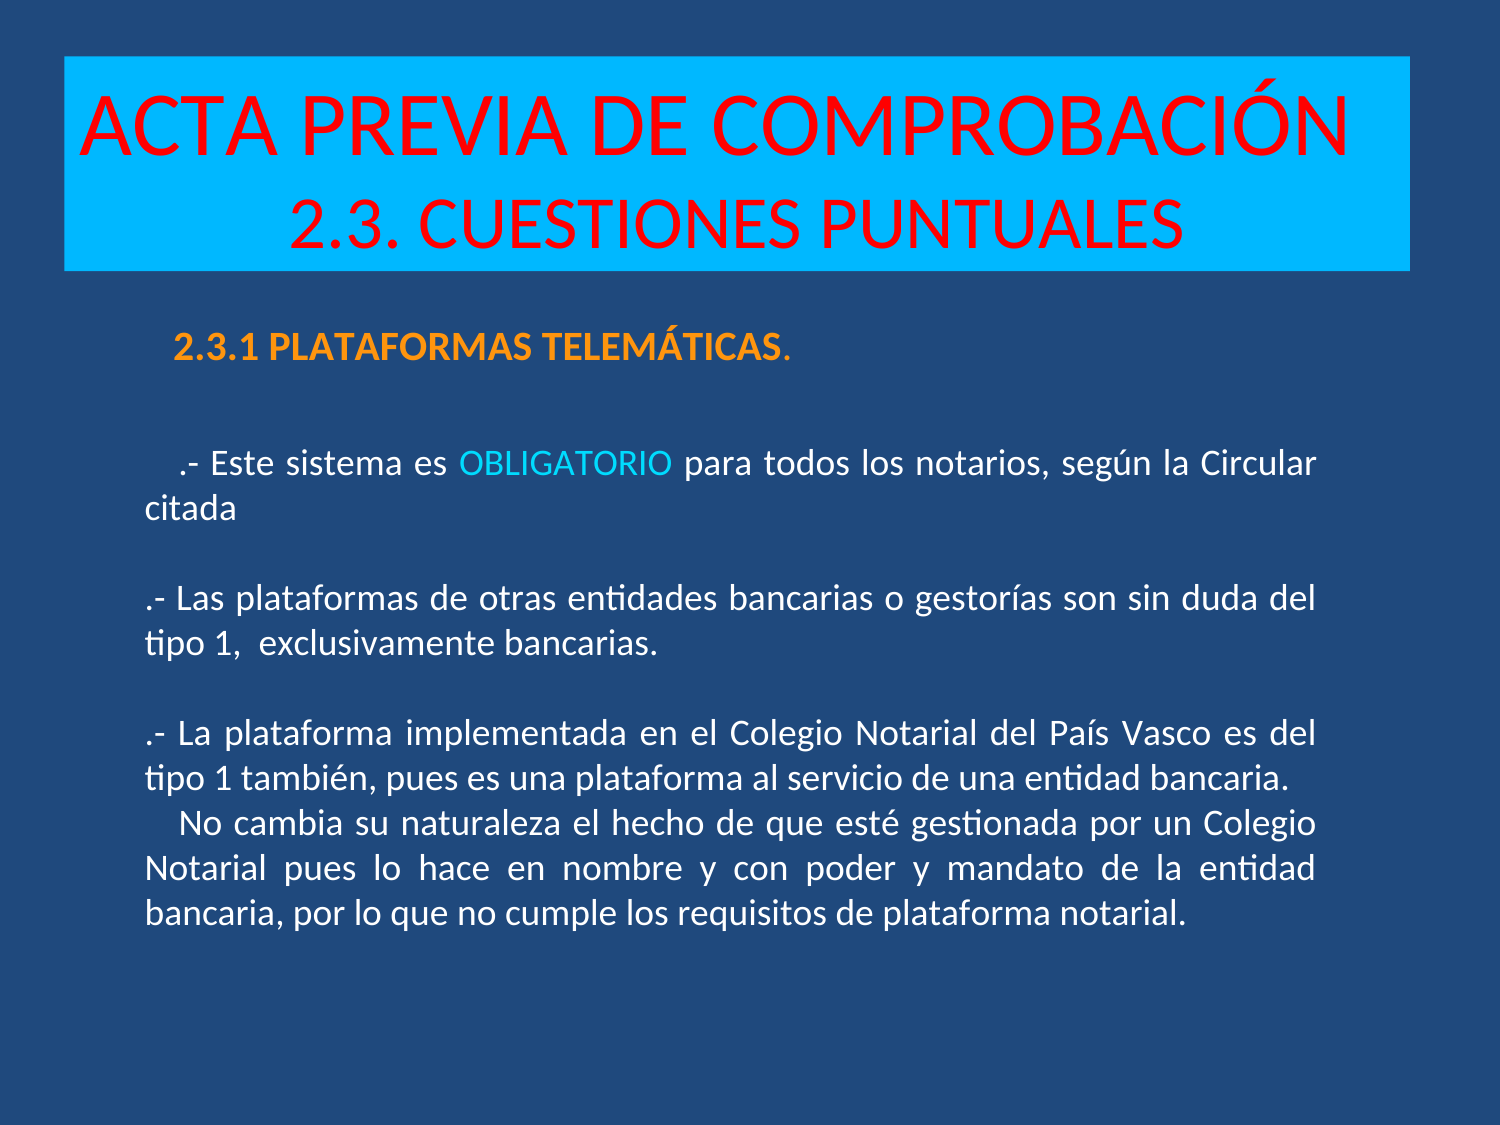

ACTA PREVIA DE COMPROBACIÓN
2.3. CUESTIONES PUNTUALES
 2.3.1 PLATAFORMAS TELEMÁTICAS.
 .- Este sistema es OBLIGATORIO para todos los notarios, según la Circular citada
.- Las plataformas de otras entidades bancarias o gestorías son sin duda del tipo 1, exclusivamente bancarias.
.- La plataforma implementada en el Colegio Notarial del País Vasco es del tipo 1 también, pues es una plataforma al servicio de una entidad bancaria.
 No cambia su naturaleza el hecho de que esté gestionada por un Colegio Notarial pues lo hace en nombre y con poder y mandato de la entidad bancaria, por lo que no cumple los requisitos de plataforma notarial.